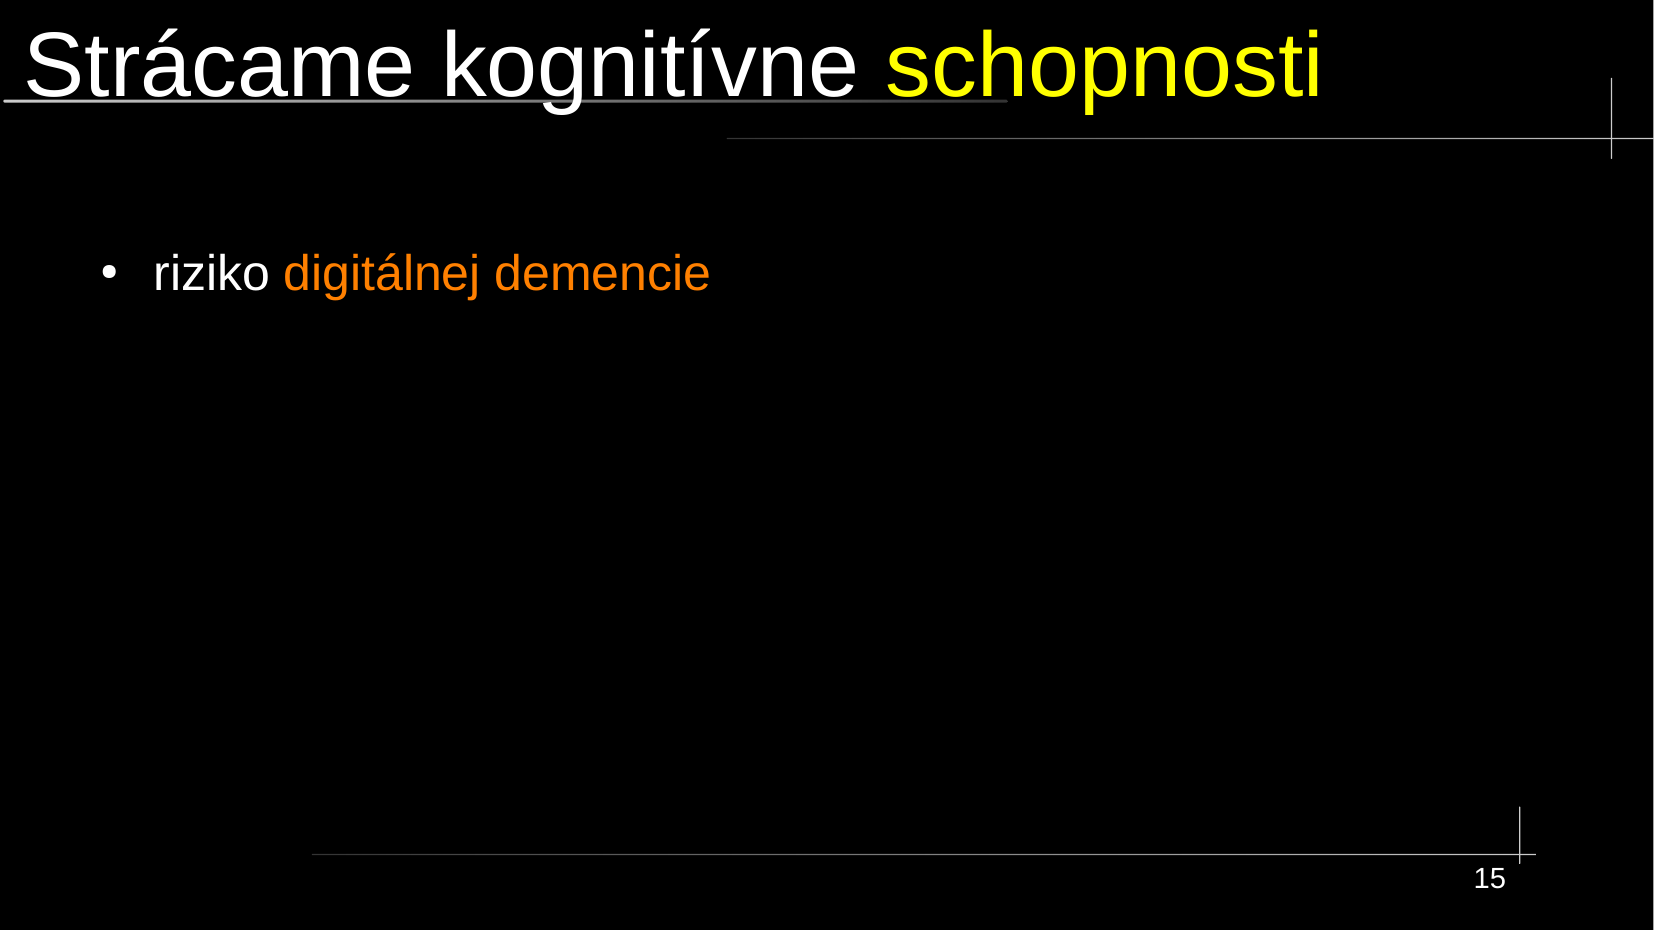

# Strácame kognitívne schopnosti
riziko digitálnej demencie
15